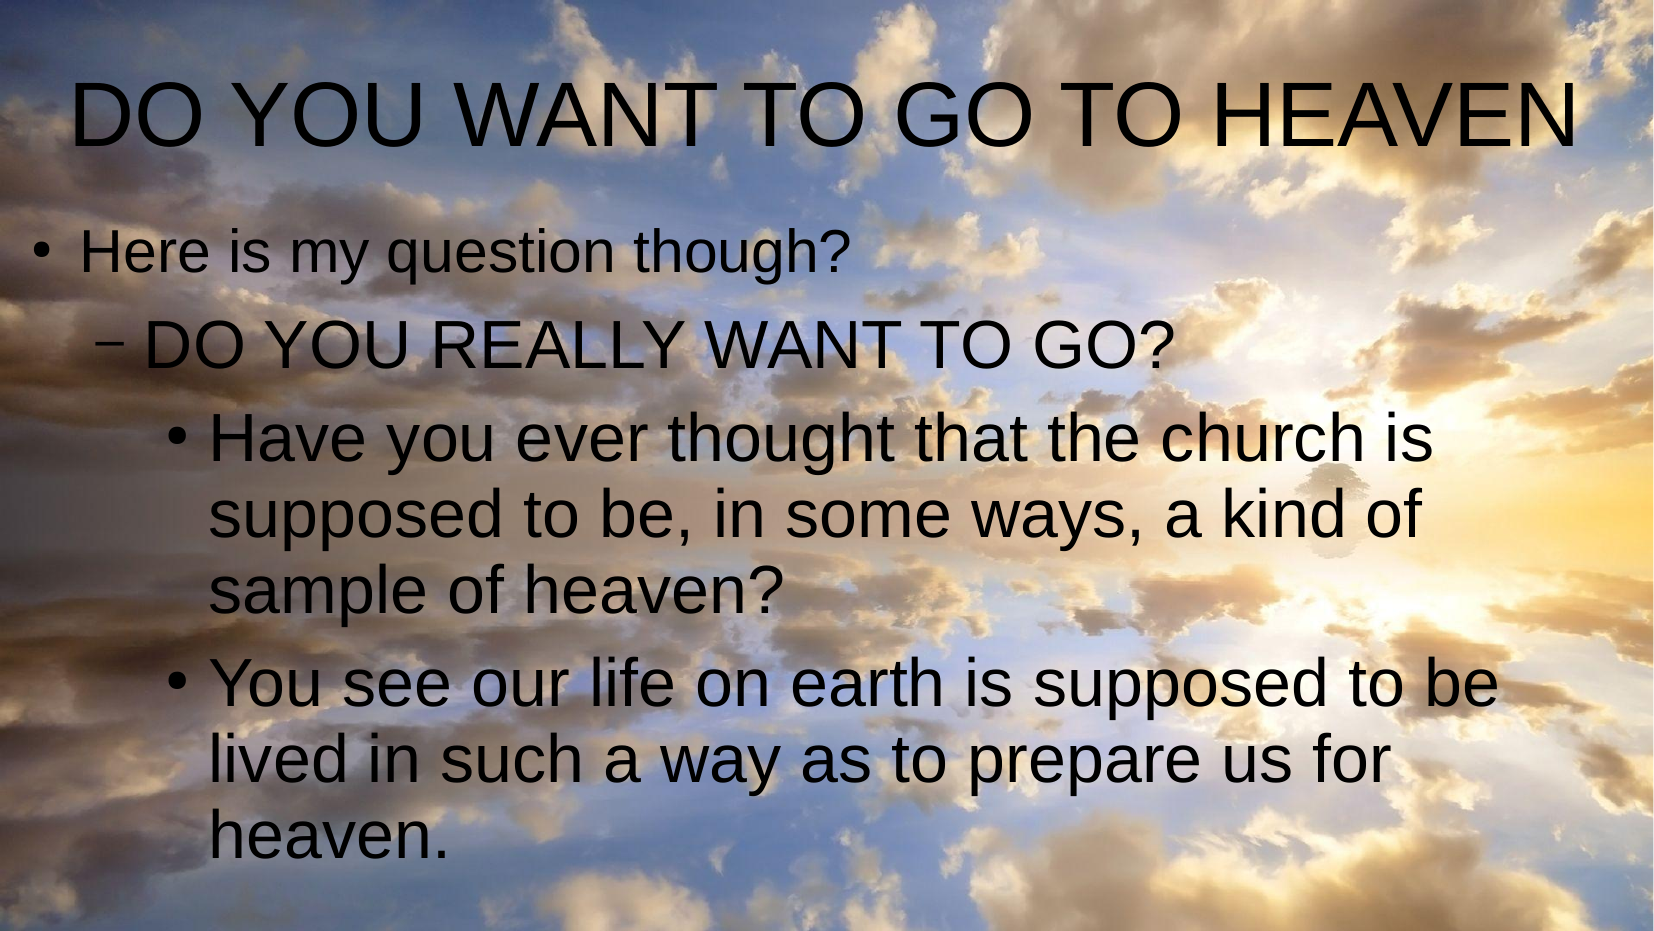

# DO YOU WANT TO GO TO HEAVEN
Here is my question though?
DO YOU REALLY WANT TO GO?
Have you ever thought that the church is supposed to be, in some ways, a kind of sample of heaven?
You see our life on earth is supposed to be lived in such a way as to prepare us for heaven.